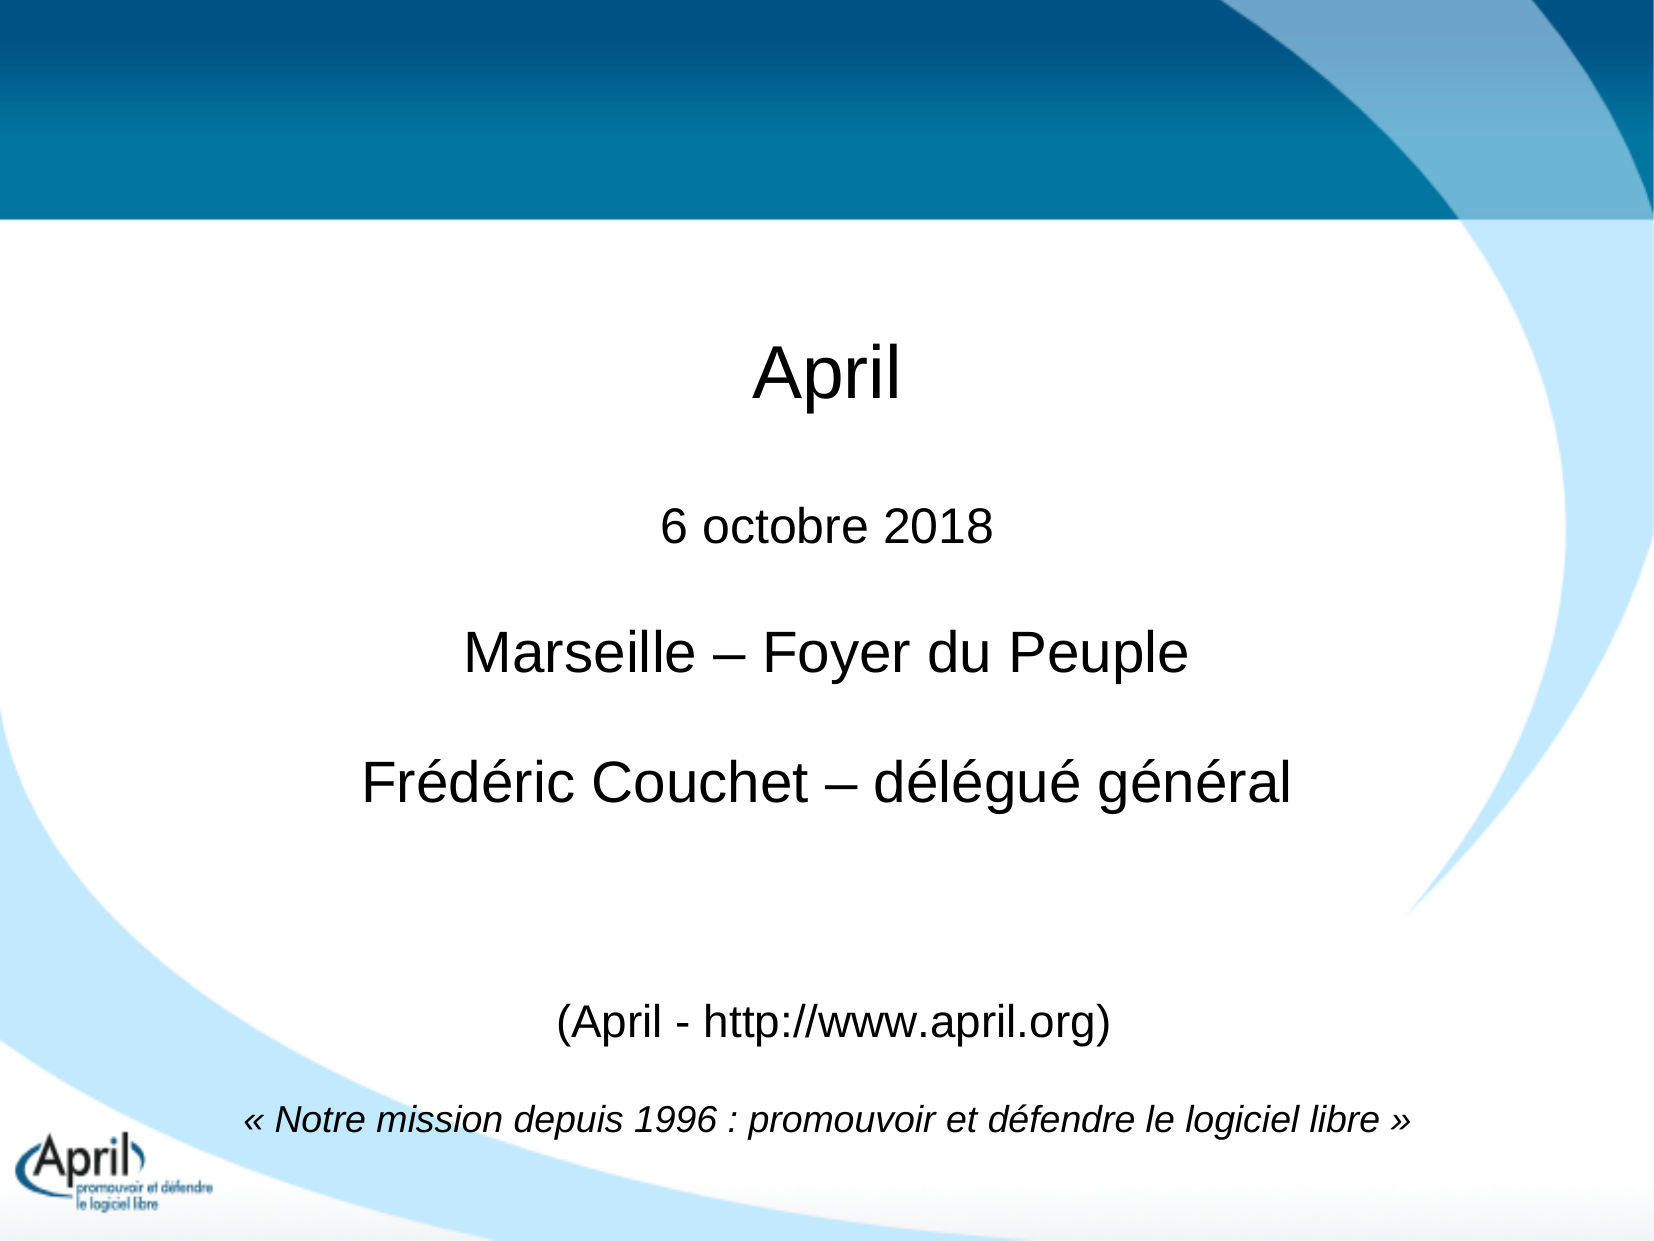

# April
6 octobre 2018
Marseille – Foyer du Peuple
Frédéric Couchet – délégué général
 (April - http://www.april.org)
« Notre mission depuis 1996 : promouvoir et défendre le logiciel libre »